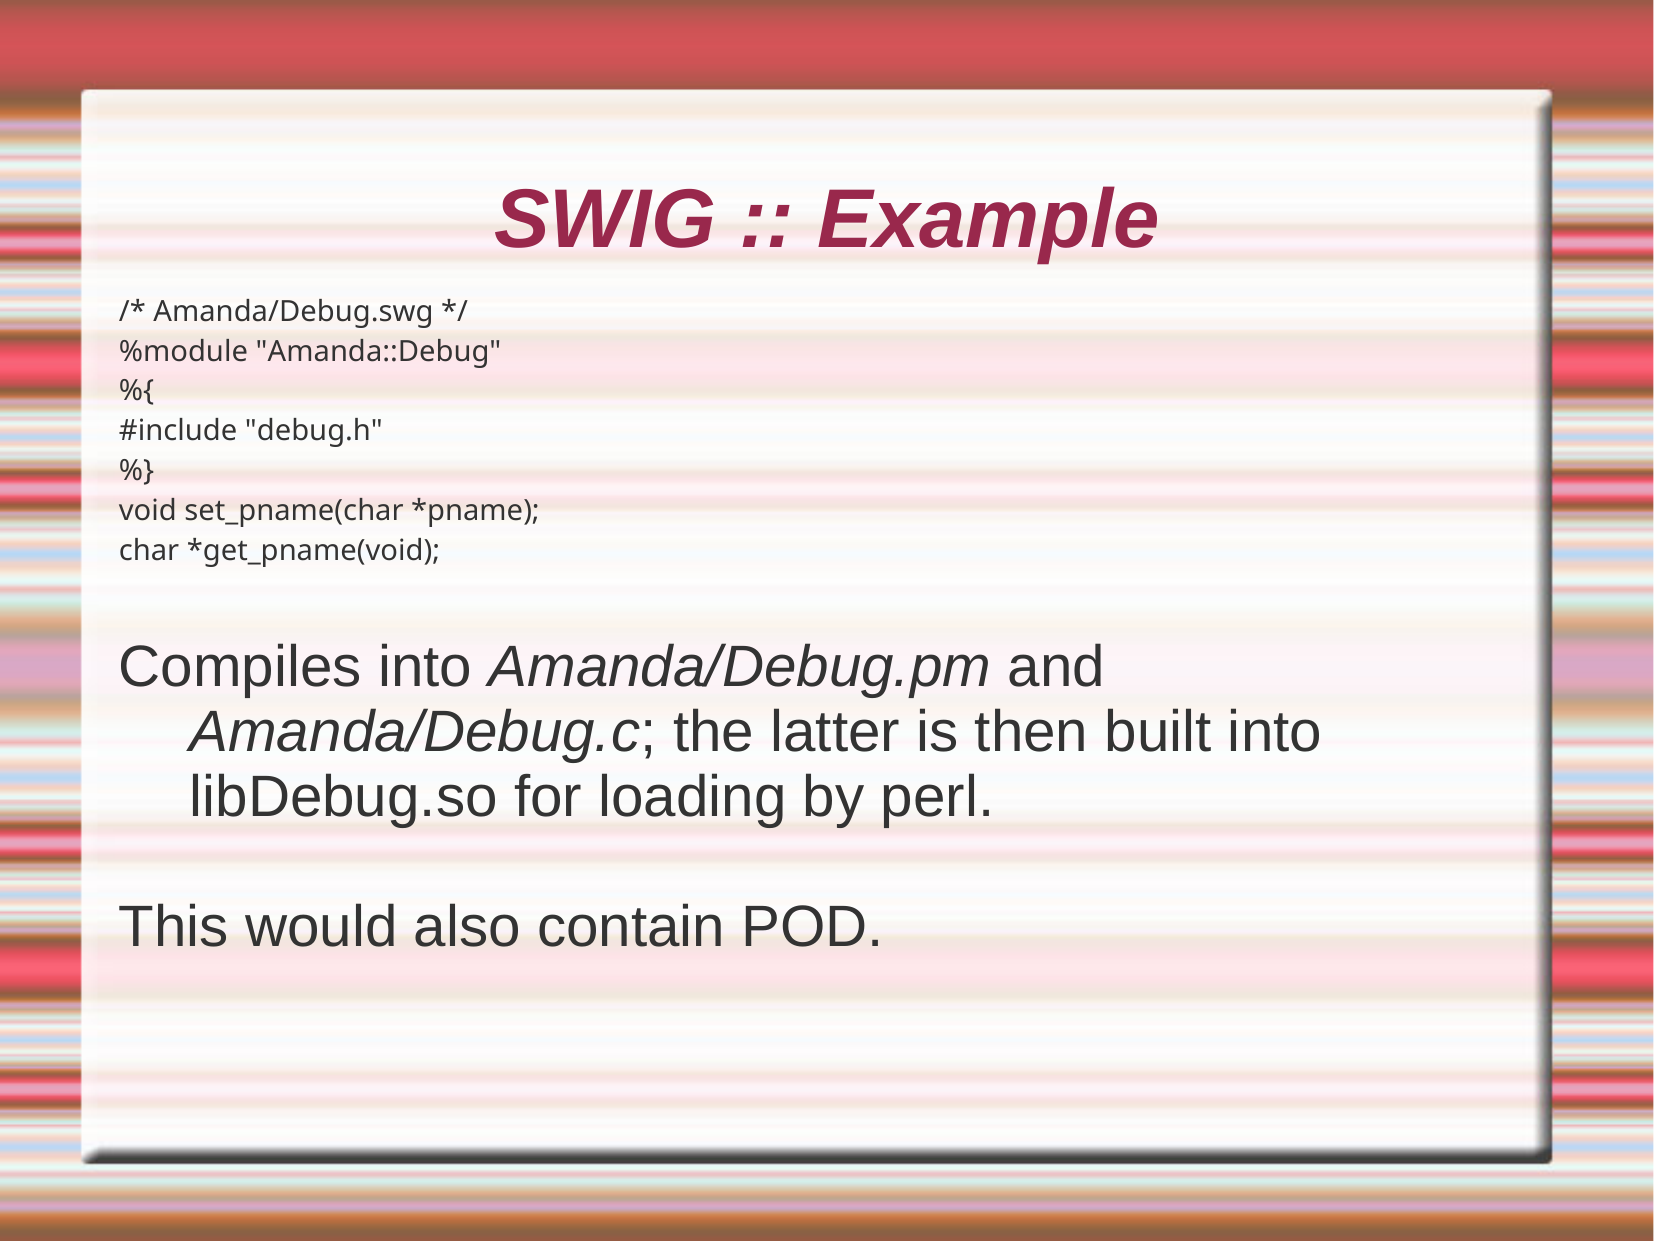

# SWIG :: Example
/* Amanda/Debug.swg */
%module "Amanda::Debug"
%{
#include "debug.h"
%}
void set_pname(char *pname);
char *get_pname(void);
Compiles into Amanda/Debug.pm and Amanda/Debug.c; the latter is then built into libDebug.so for loading by perl.
This would also contain POD.